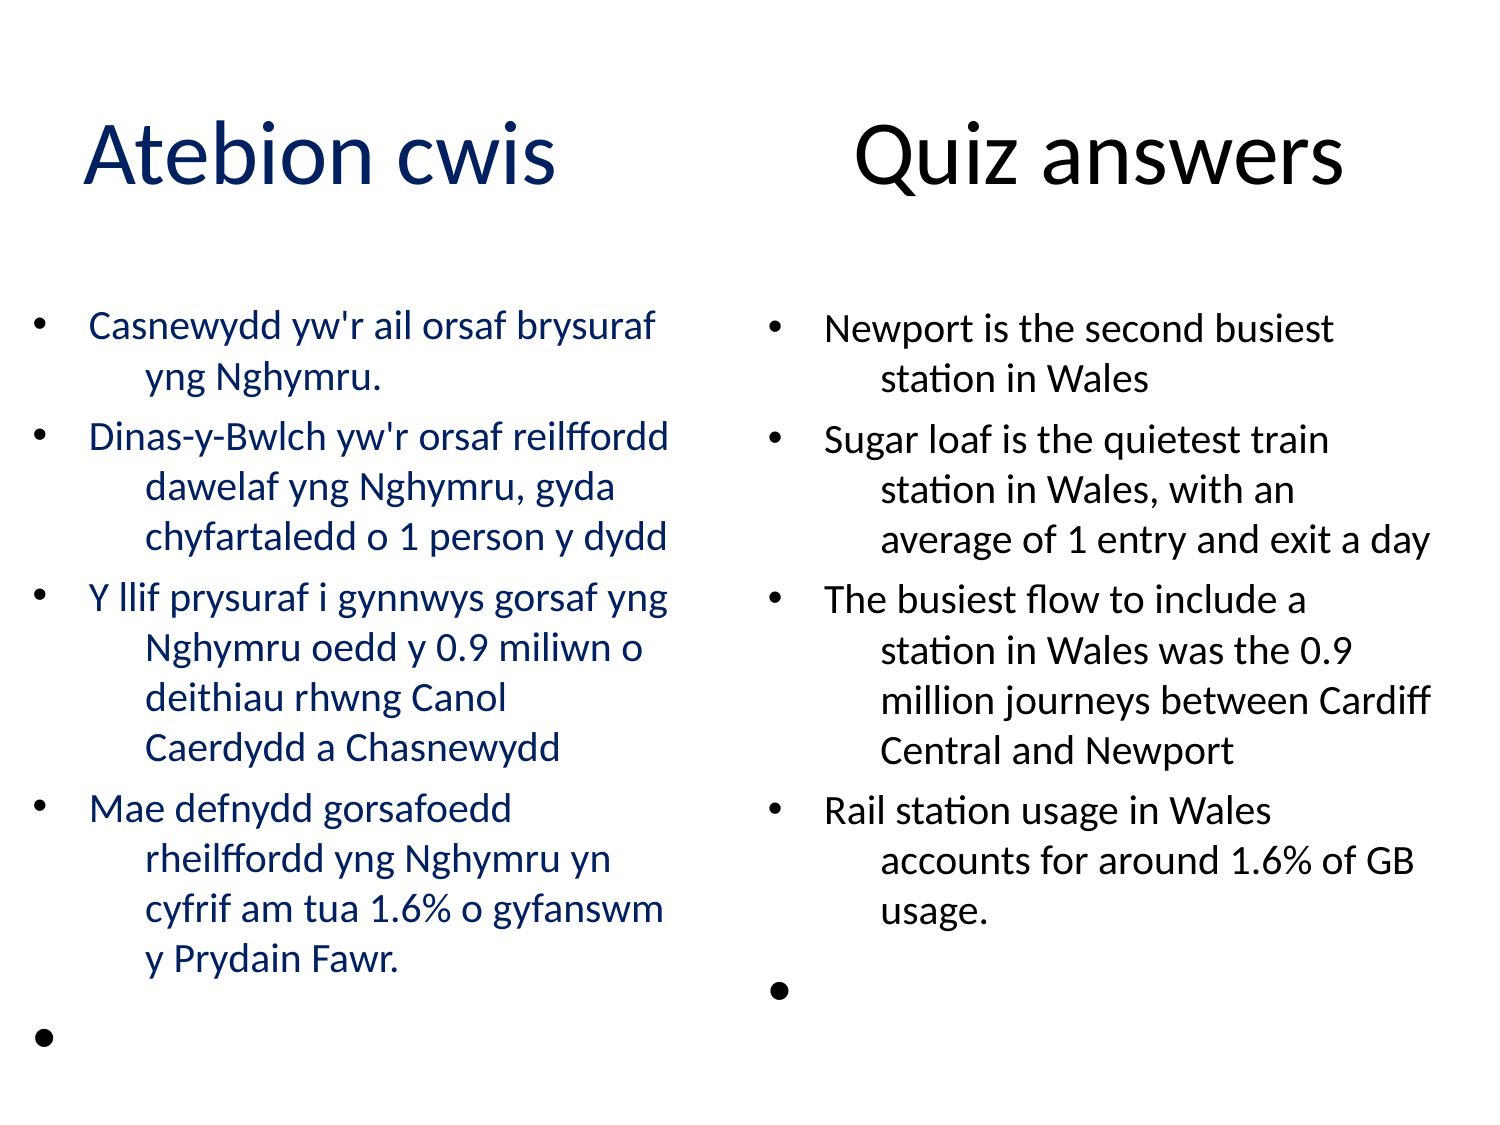

Atebion cwis
# Quiz answers
Casnewydd yw'r ail orsaf brysuraf yng Nghymru.
Dinas-y-Bwlch yw'r orsaf reilffordd dawelaf yng Nghymru, gyda chyfartaledd o 1 person y dydd
Y llif prysuraf i gynnwys gorsaf yng Nghymru oedd y 0.9 miliwn o deithiau rhwng Canol Caerdydd a Chasnewydd
Mae defnydd gorsafoedd rheilffordd yng Nghymru yn cyfrif am tua 1.6% o gyfanswm y Prydain Fawr.
Newport is the second busiest station in Wales
Sugar loaf is the quietest train station in Wales, with an average of 1 entry and exit a day
The busiest flow to include a station in Wales was the 0.9 million journeys between Cardiff Central and Newport
Rail station usage in Wales accounts for around 1.6% of GB usage.